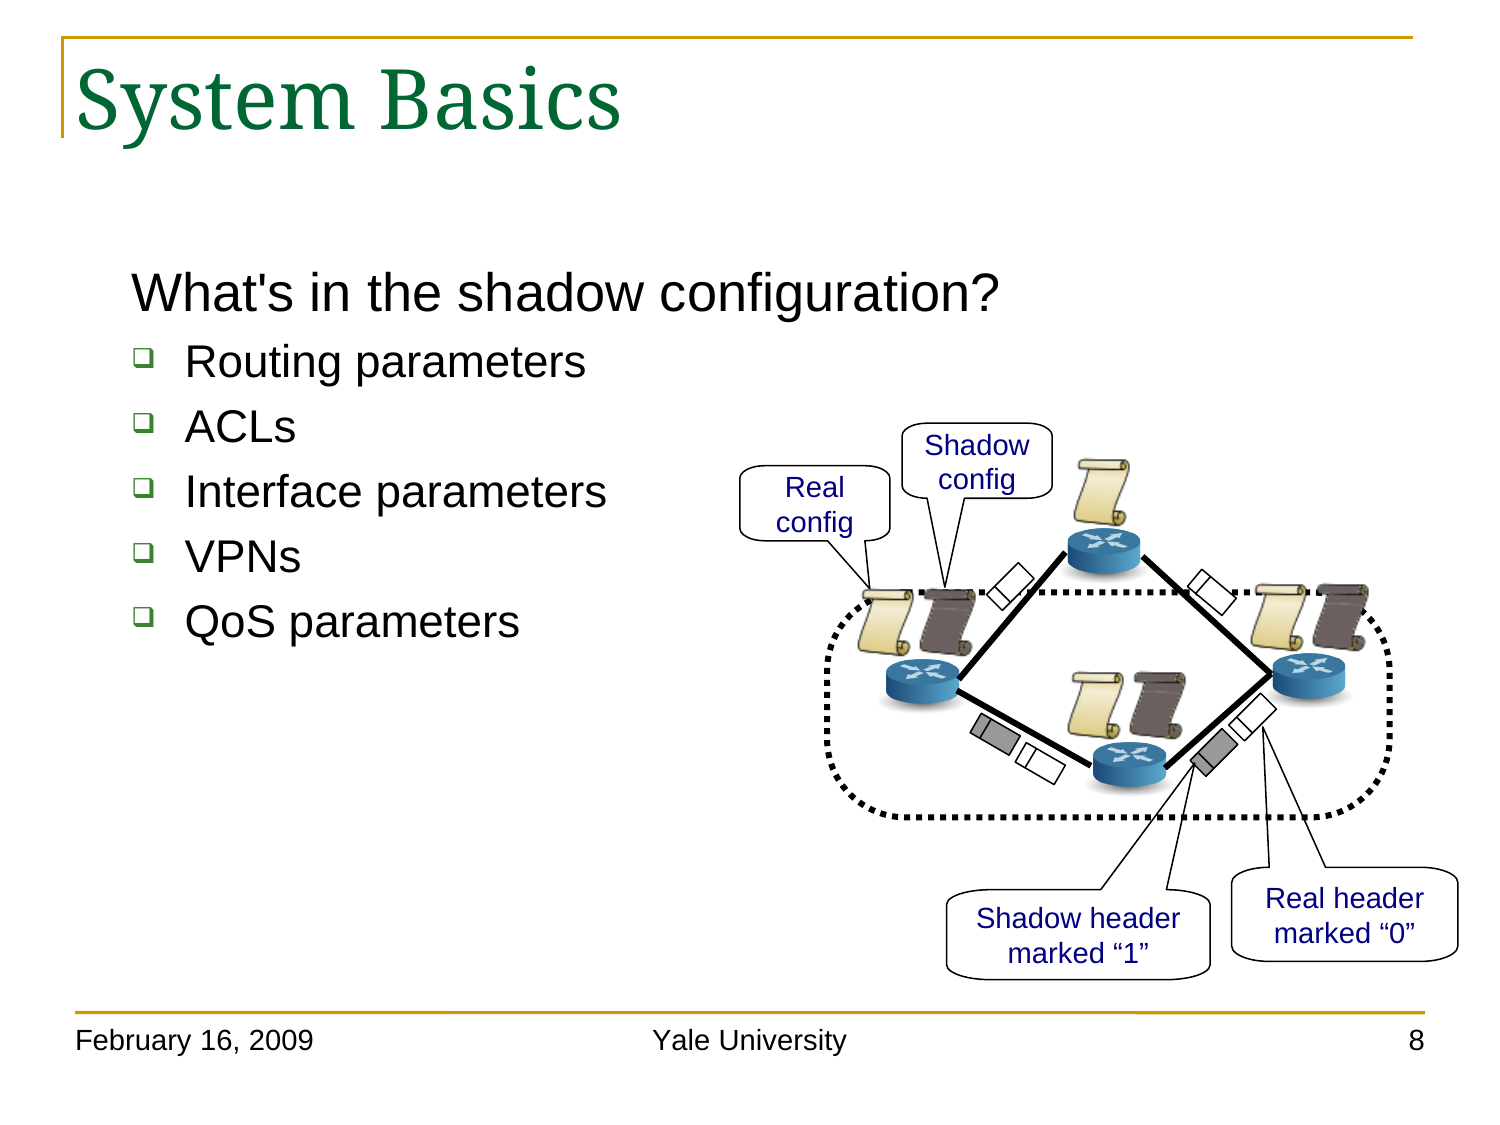

System Basics
# What's in the shadow configuration?
Routing parameters
ACLs
Interface parameters
VPNs
QoS parameters
Shadow
config
Real
config
Real header
marked “0”
Shadow header
marked “1”
February 16, 2009
Yale University
8